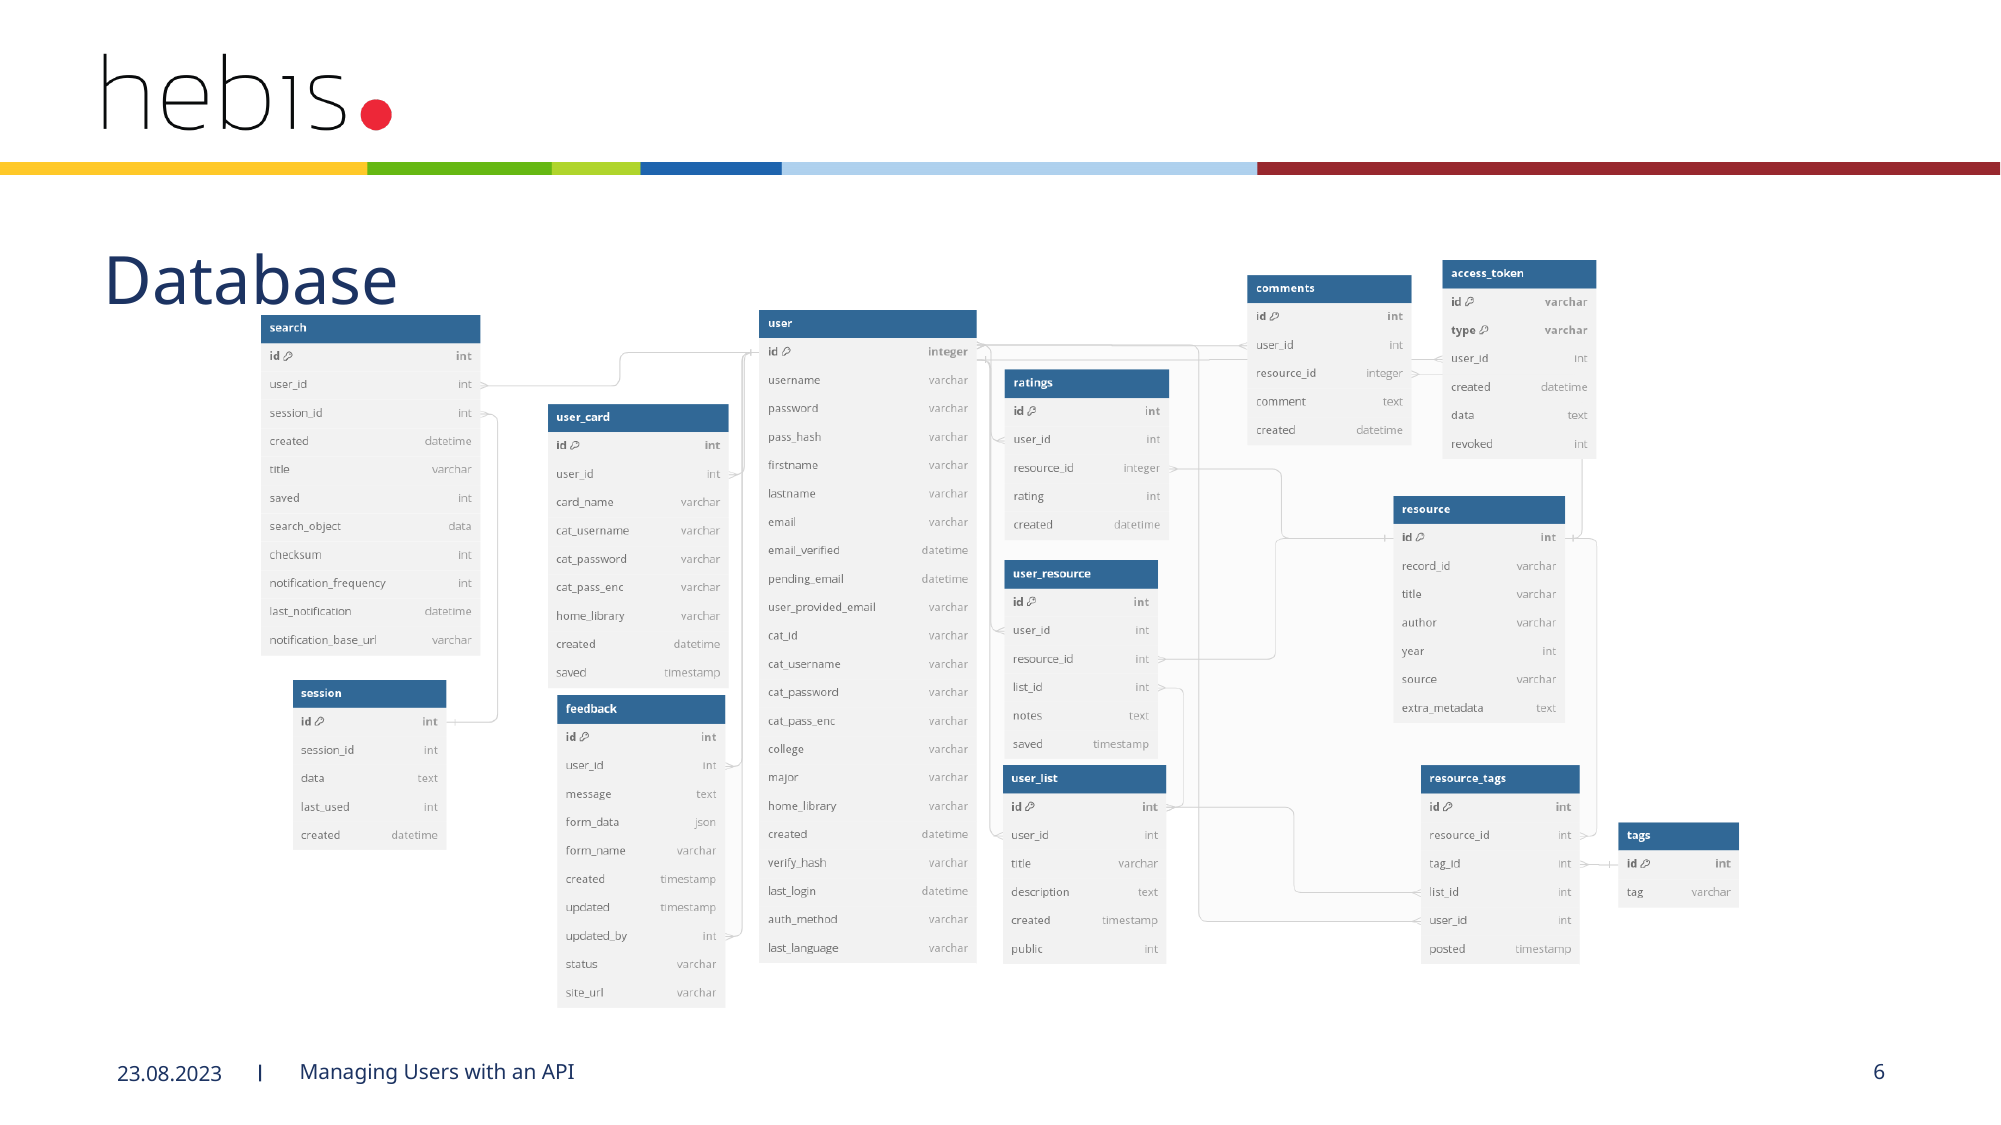

# Database
23.08.2023
Managing Users with an API
6